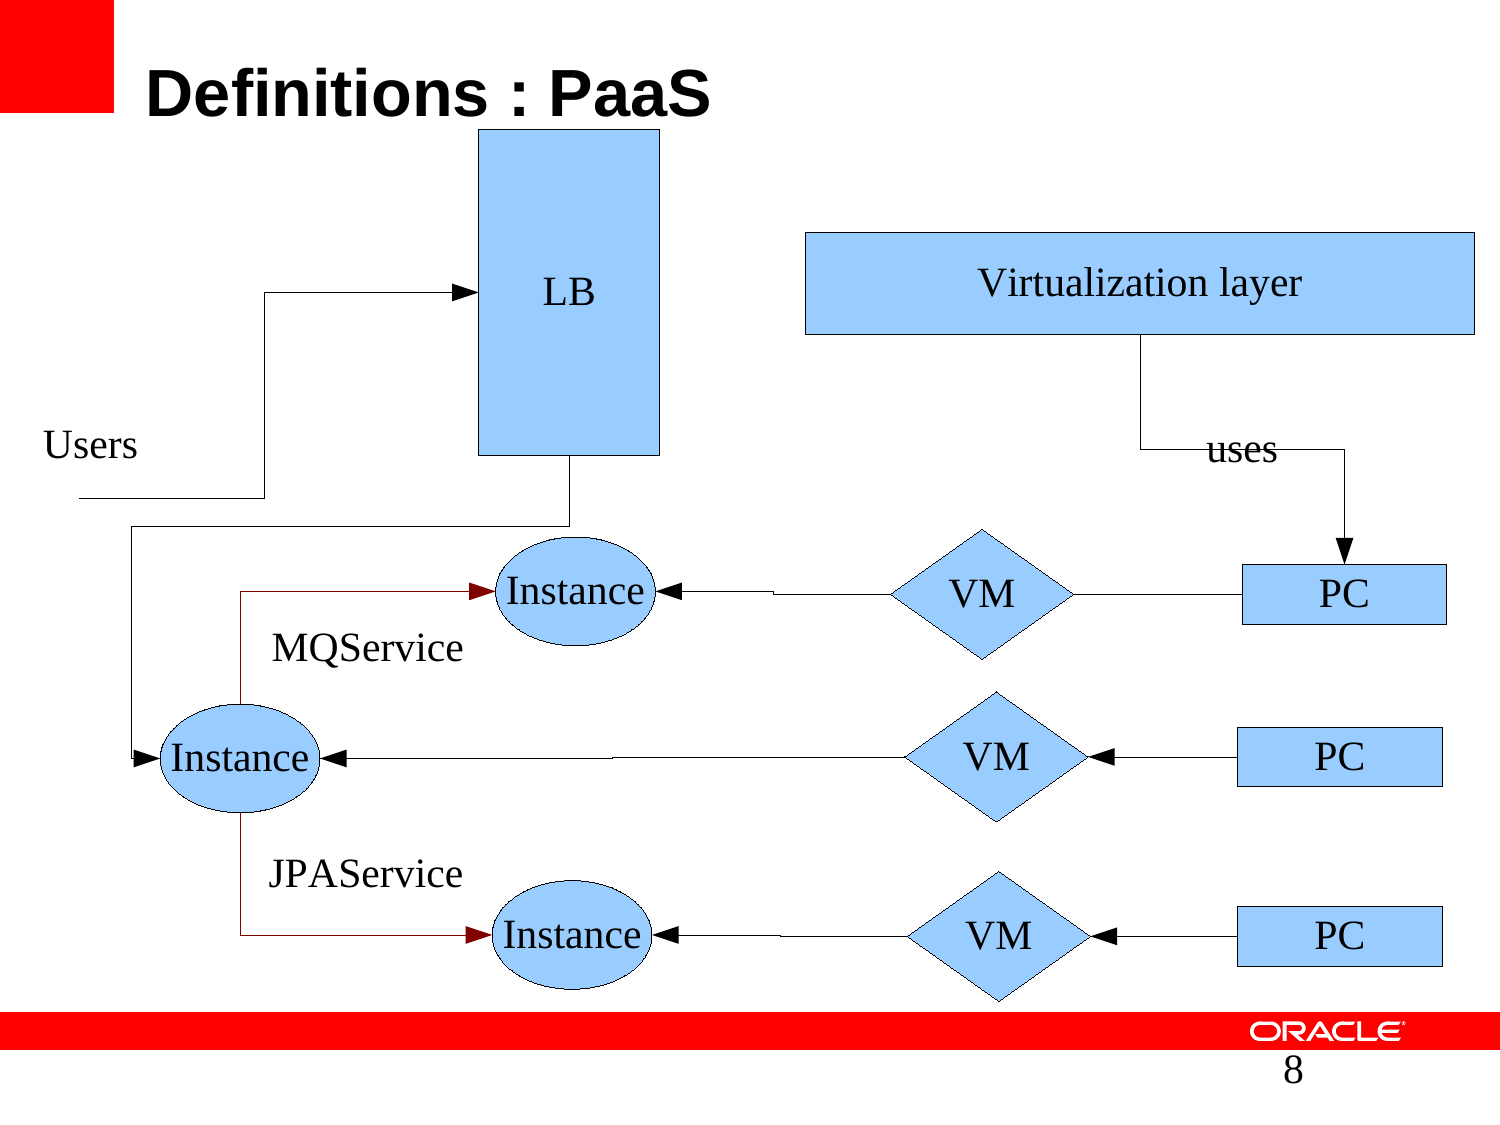

# Definitions : PaaS
LB
Virtualization layer
Users
VM
Instance
PC
VM
Instance
PC
VM
Instance
PC
8